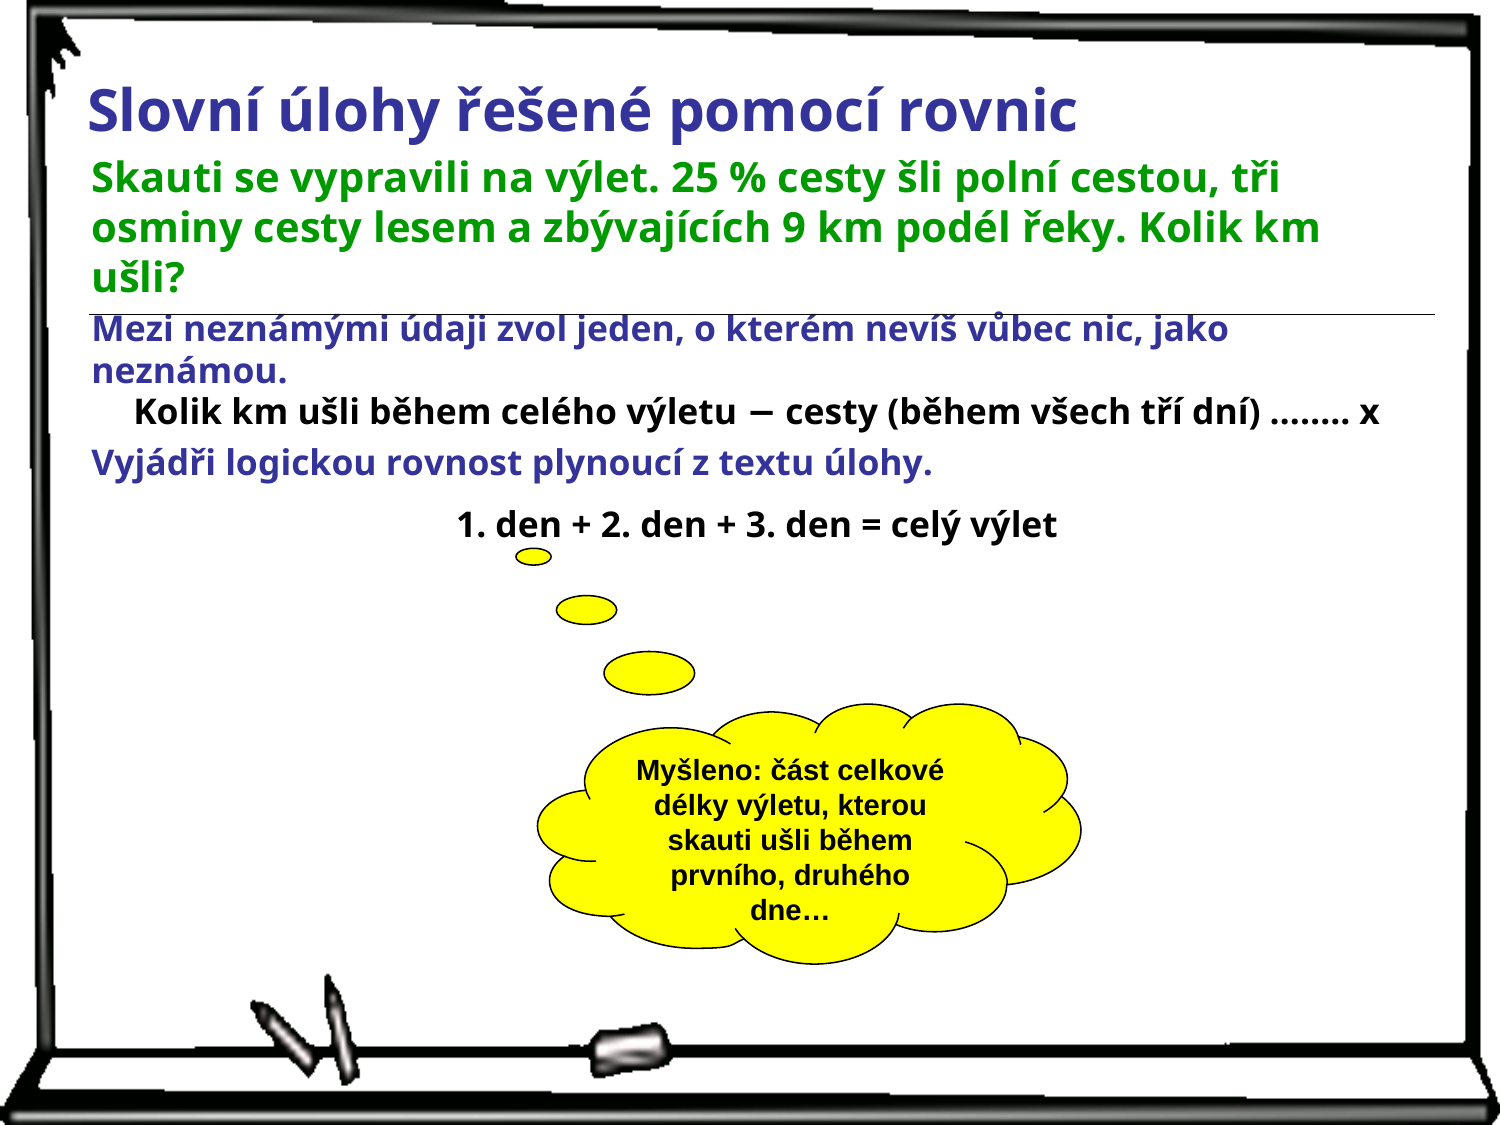

Slovní úlohy řešené pomocí rovnic
Skauti se vypravili na výlet. 25 % cesty šli polní cestou, tři osminy cesty lesem a zbývajících 9 km podél řeky. Kolik km ušli?
Mezi neznámými údaji zvol jeden, o kterém nevíš vůbec nic, jako neznámou.
Kolik km ušli během celého výletu − cesty (během všech tří dní) …….. x
Vyjádři logickou rovnost plynoucí z textu úlohy.
1. den + 2. den + 3. den = celý výlet
Myšleno: část celkové délky výletu, kterou skauti ušli během prvního, druhého dne…